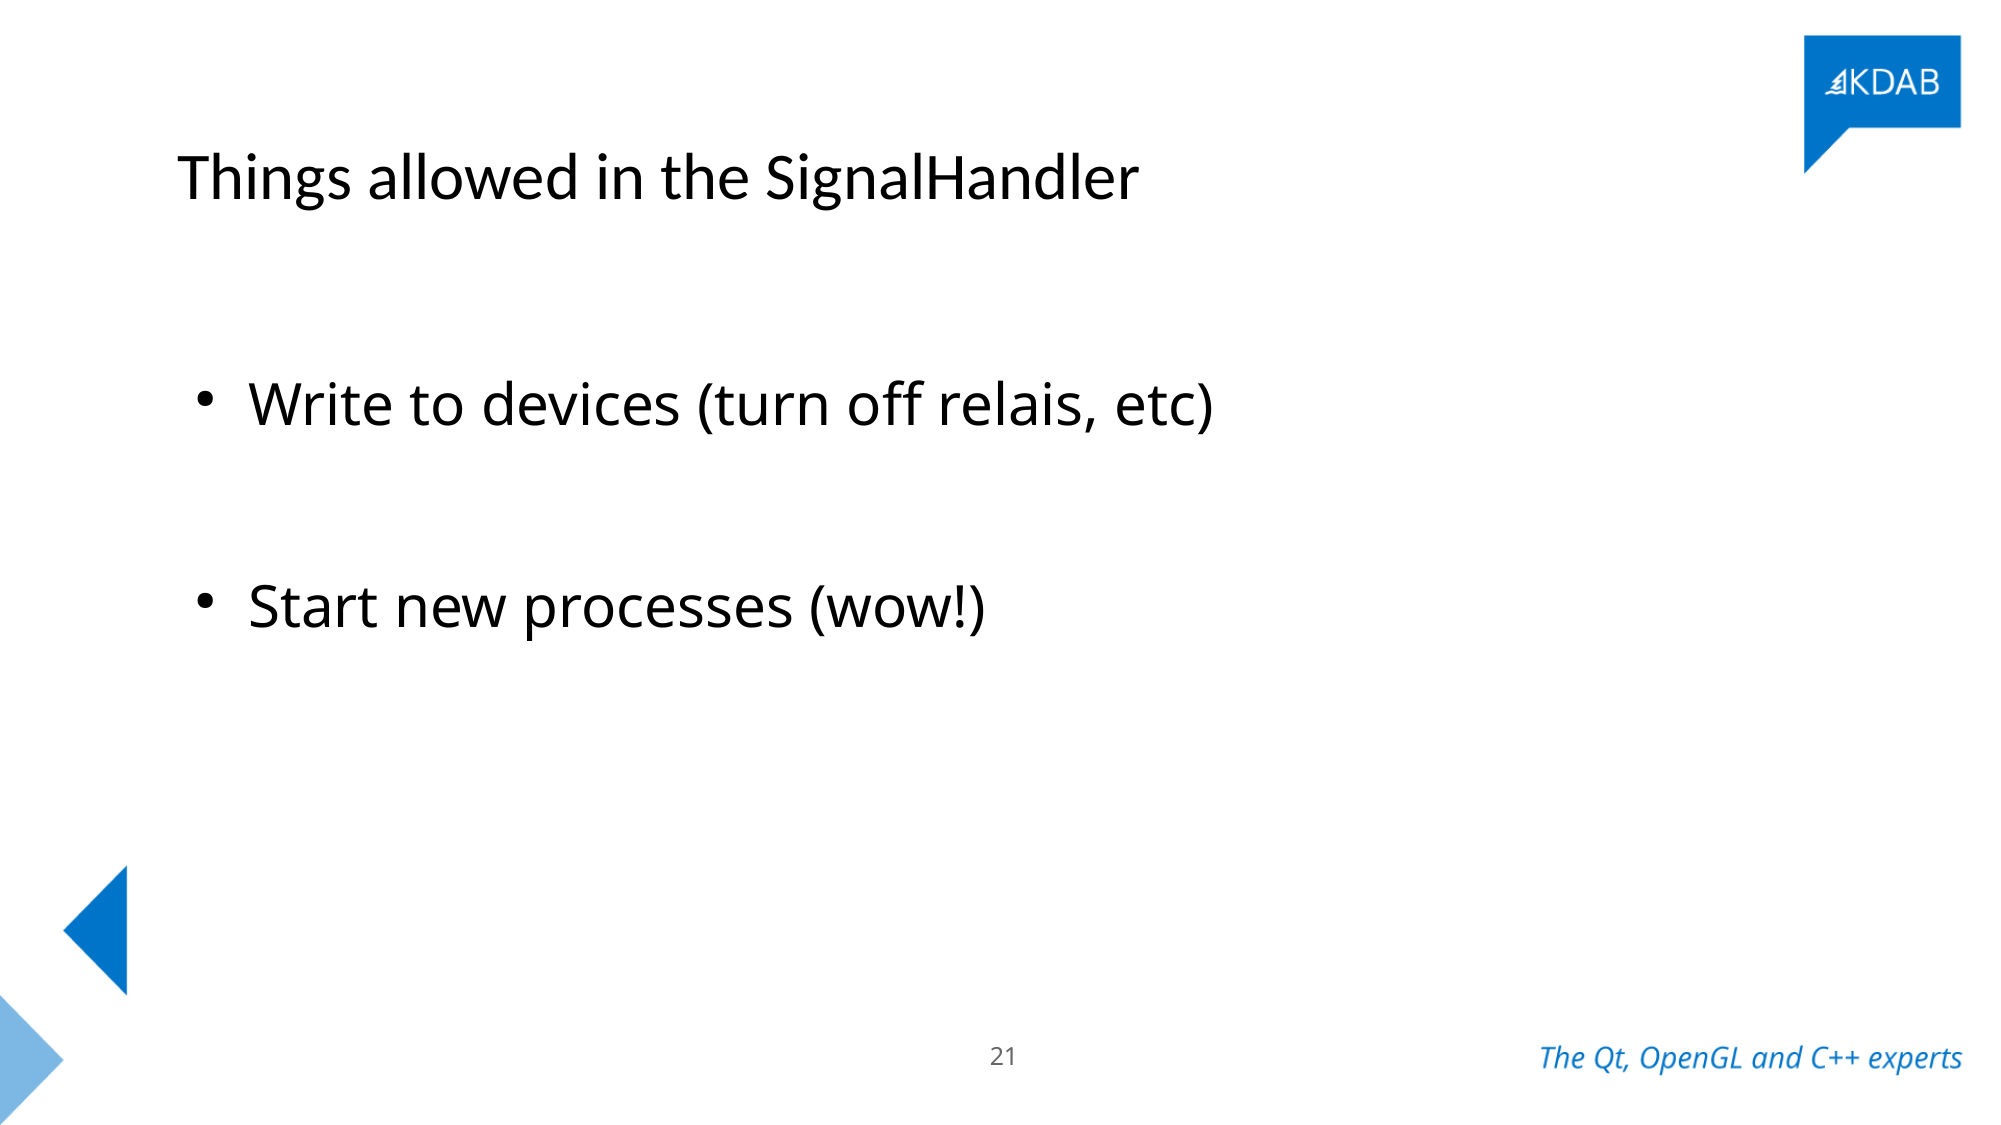

# Things allowed in the SignalHandler
Write to devices (turn off relais, etc)
Start new processes (wow!)